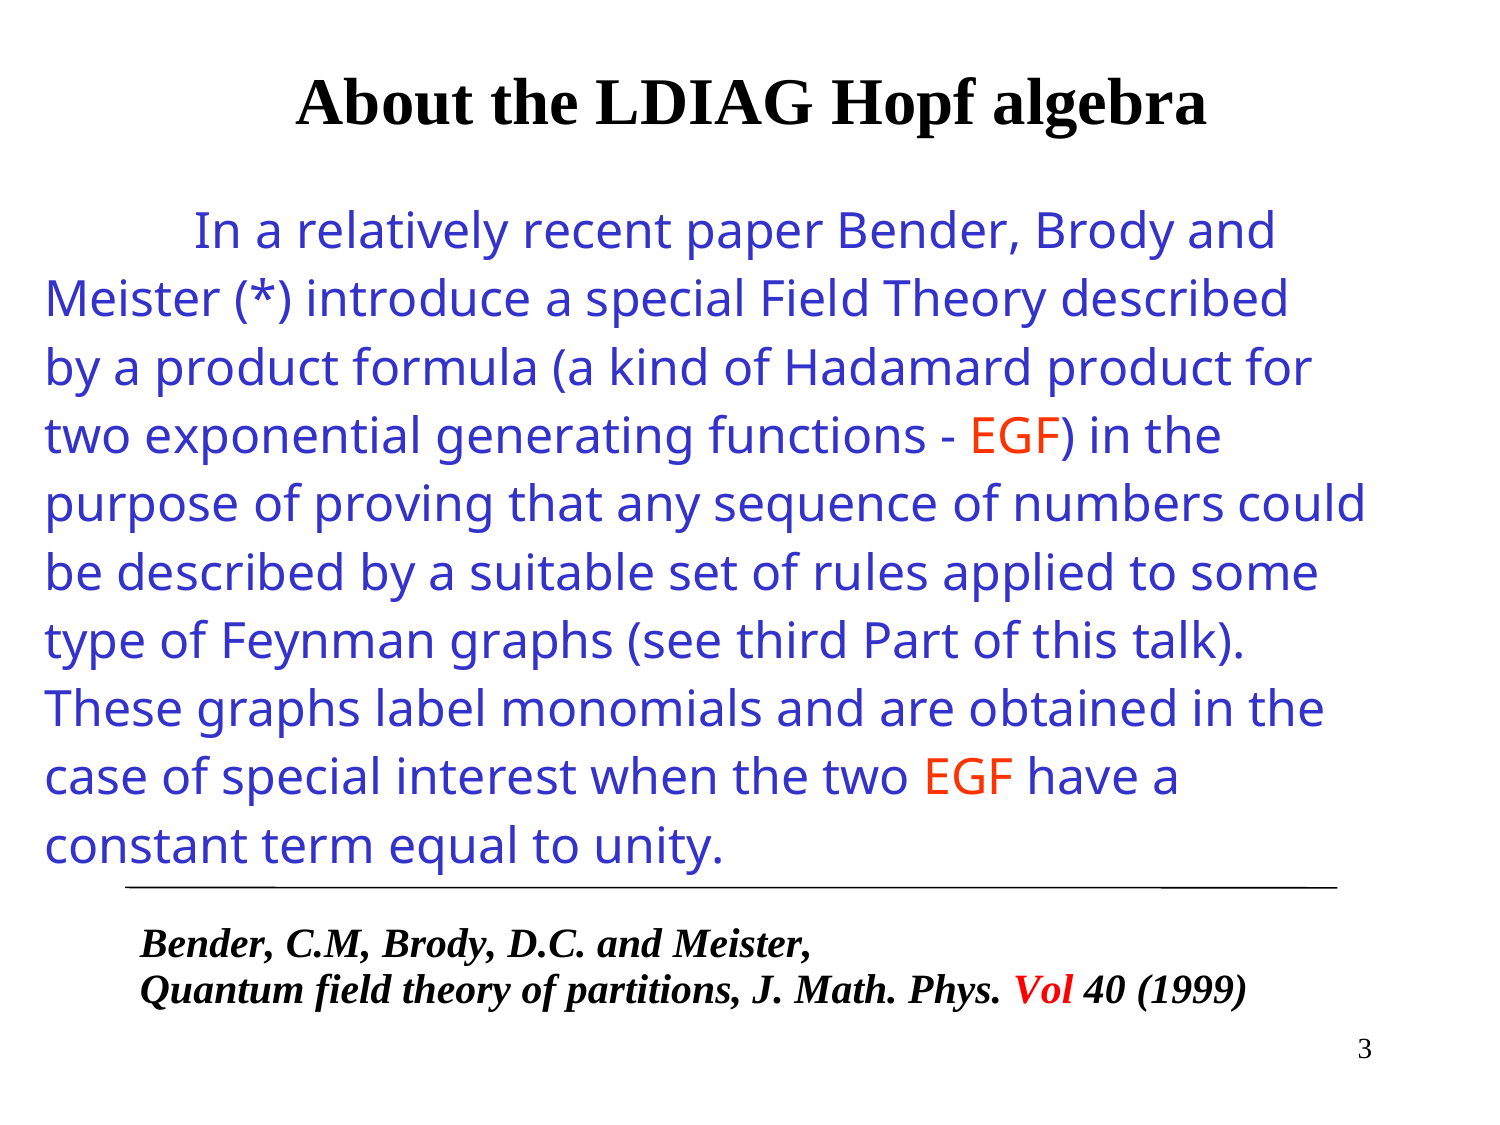

About the LDIAG Hopf algebra
	In a relatively recent paper Bender, Brody and
Meister (*) introduce a special Field Theory described
by a product formula (a kind of Hadamard product for
two exponential generating functions - EGF) in the
purpose of proving that any sequence of numbers could
be described by a suitable set of rules applied to some
type of Feynman graphs (see third Part of this talk).
These graphs label monomials and are obtained in the
case of special interest when the two EGF have a
constant term equal to unity.
Bender, C.M, Brody, D.C. and Meister,
Quantum field theory of partitions, J. Math. Phys. Vol 40 (1999)
3